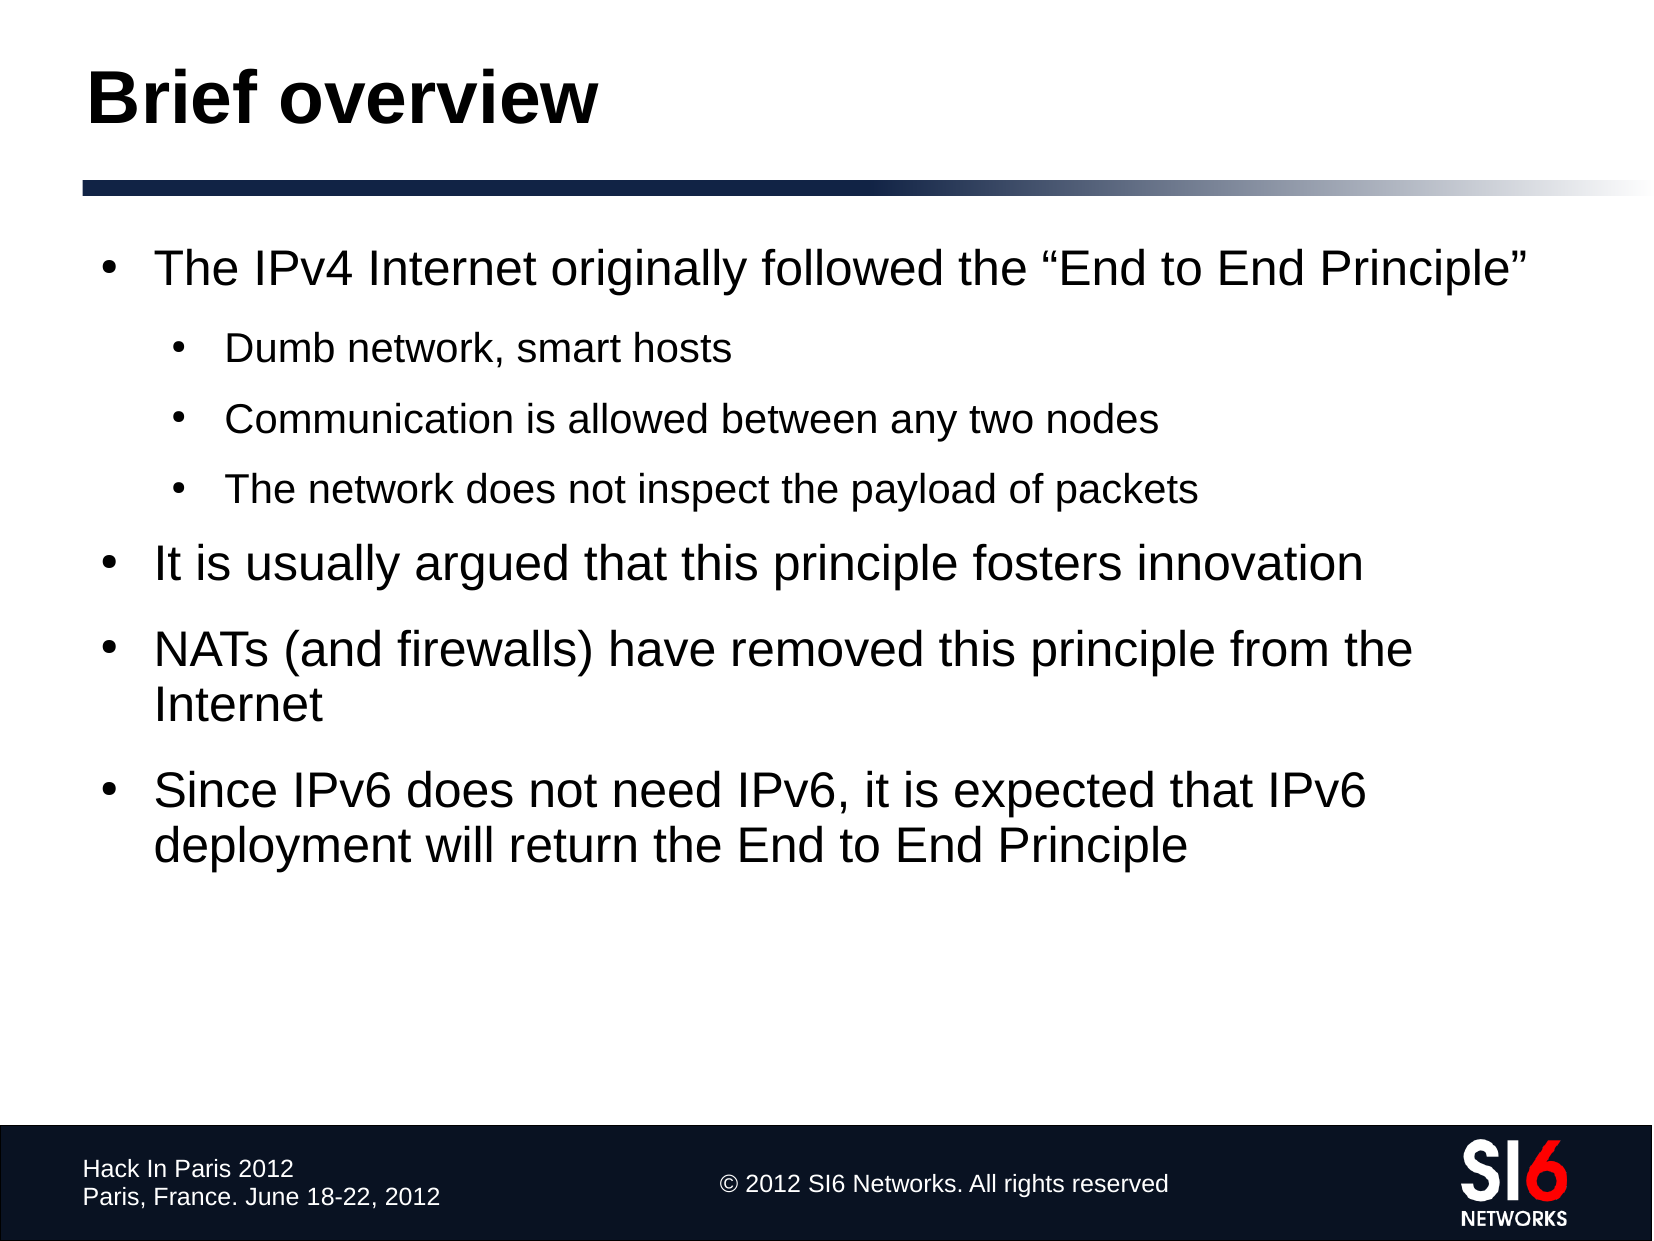

# Brief overview
The IPv4 Internet originally followed the “End to End Principle”
Dumb network, smart hosts
Communication is allowed between any two nodes
The network does not inspect the payload of packets
It is usually argued that this principle fosters innovation
NATs (and firewalls) have removed this principle from the Internet
Since IPv6 does not need IPv6, it is expected that IPv6 deployment will return the End to End Principle
Congreso de Seguridad en Computo 2011